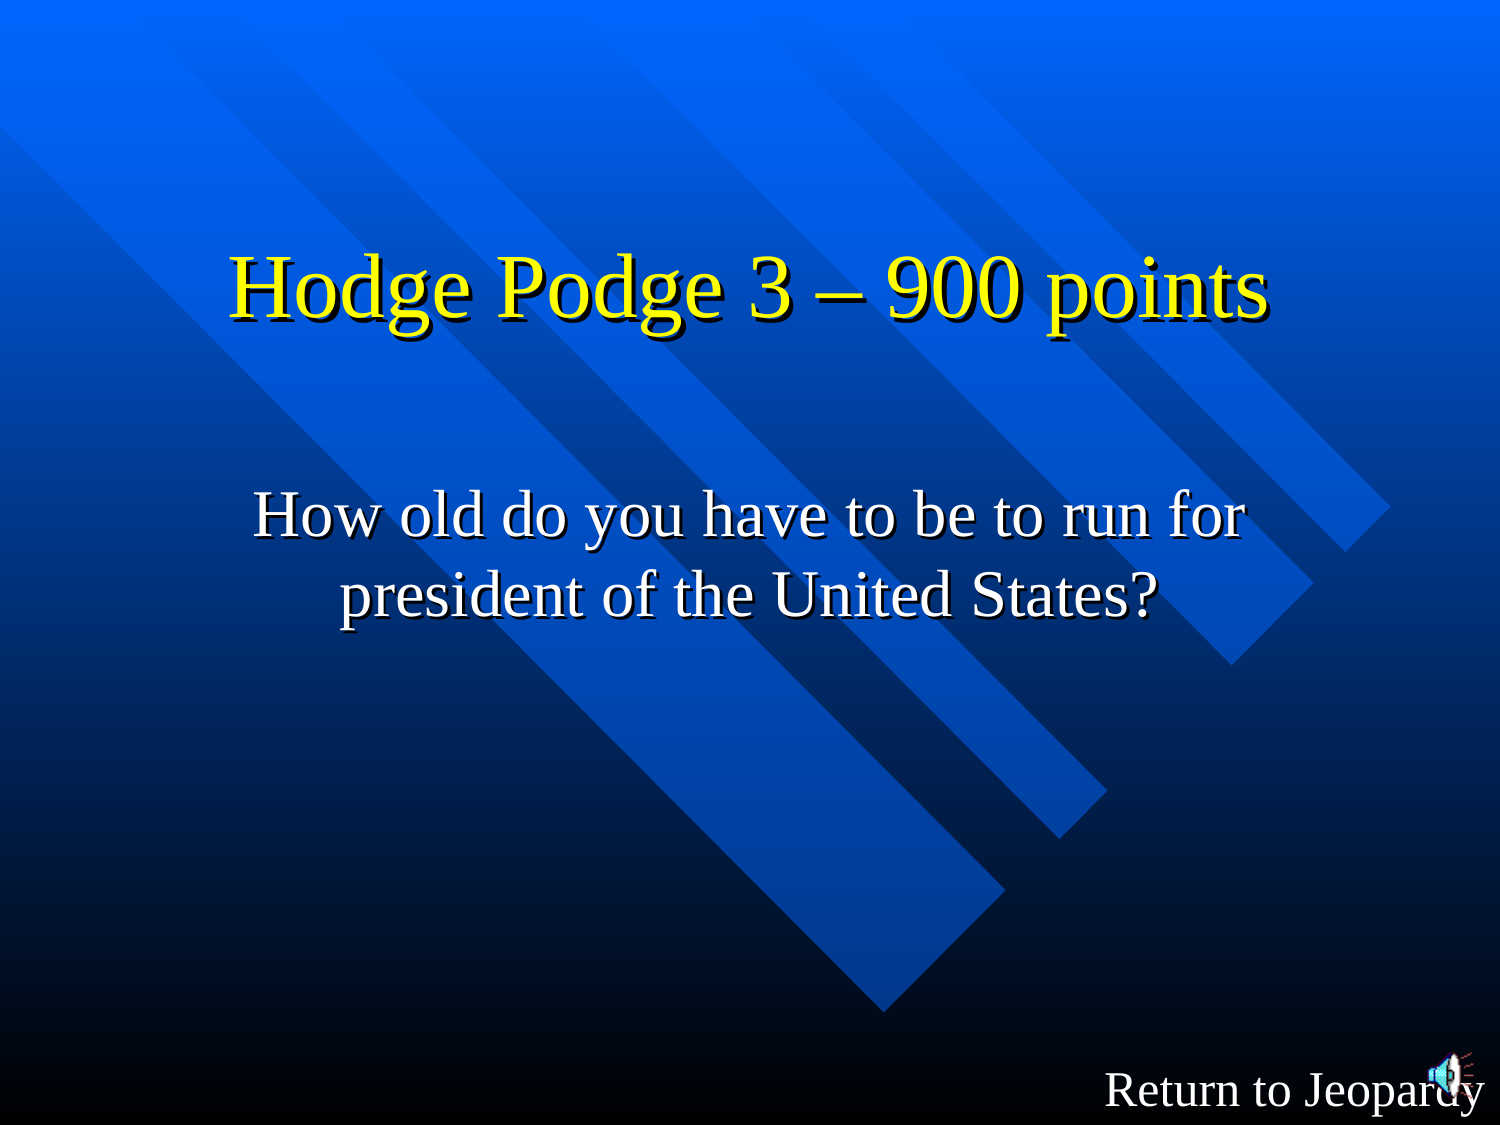

# Hodge Podge 3 – 900 points
How old do you have to be to run for president of the United States?
Return to Jeopardy